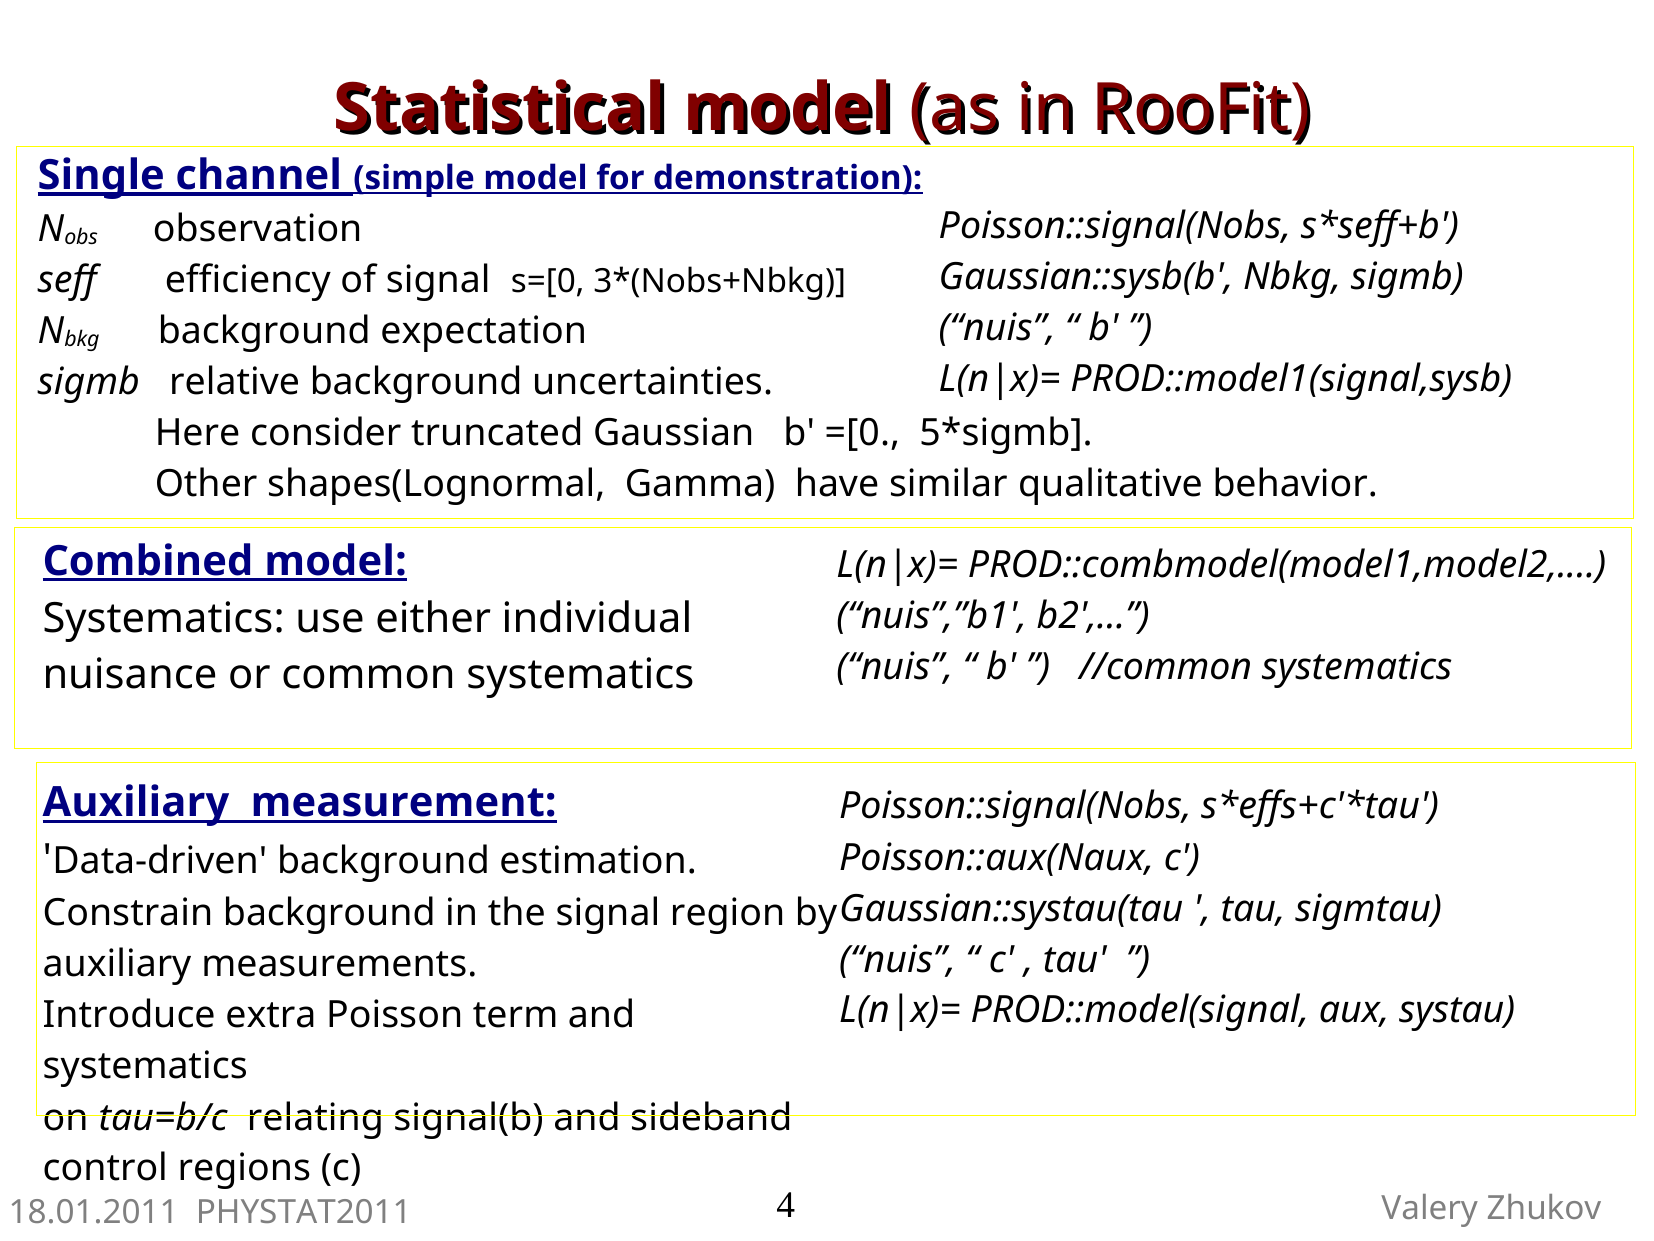

# Statistical model (as in RooFit)
Single channel (simple model for demonstration):
Nobs observation
seff efficiency of signal s=[0, 3*(Nobs+Nbkg)]
Nbkg background expectation
sigmb relative background uncertainties.
 Here consider truncated Gaussian b' =[0., 5*sigmb].
 Other shapes(Lognormal, Gamma) have similar qualitative behavior.
Poisson::signal(Nobs, s*seff+b')
Gaussian::sysb(b', Nbkg, sigmb)
(“nuis”, “ b' ”)
L(n|x)= PROD::model1(signal,sysb)
Combined model:
Systematics: use either individual nuisance or common systematics
L(n|x)= PROD::combmodel(model1,model2,....)
(“nuis”,”b1', b2',...”)
(“nuis”, “ b' ”) //common systematics
Auxiliary measurement:
'Data-driven' background estimation.
Constrain background in the signal region by auxiliary measurements.
Introduce extra Poisson term and systematics
on tau=b/c relating signal(b) and sideband control regions (c)
Poisson::signal(Nobs, s*effs+c'*tau')
Poisson::aux(Naux, c')
Gaussian::systau(tau ', tau, sigmtau)
(“nuis”, “ c' , tau' ”)
L(n|x)= PROD::model(signal, aux, systau)